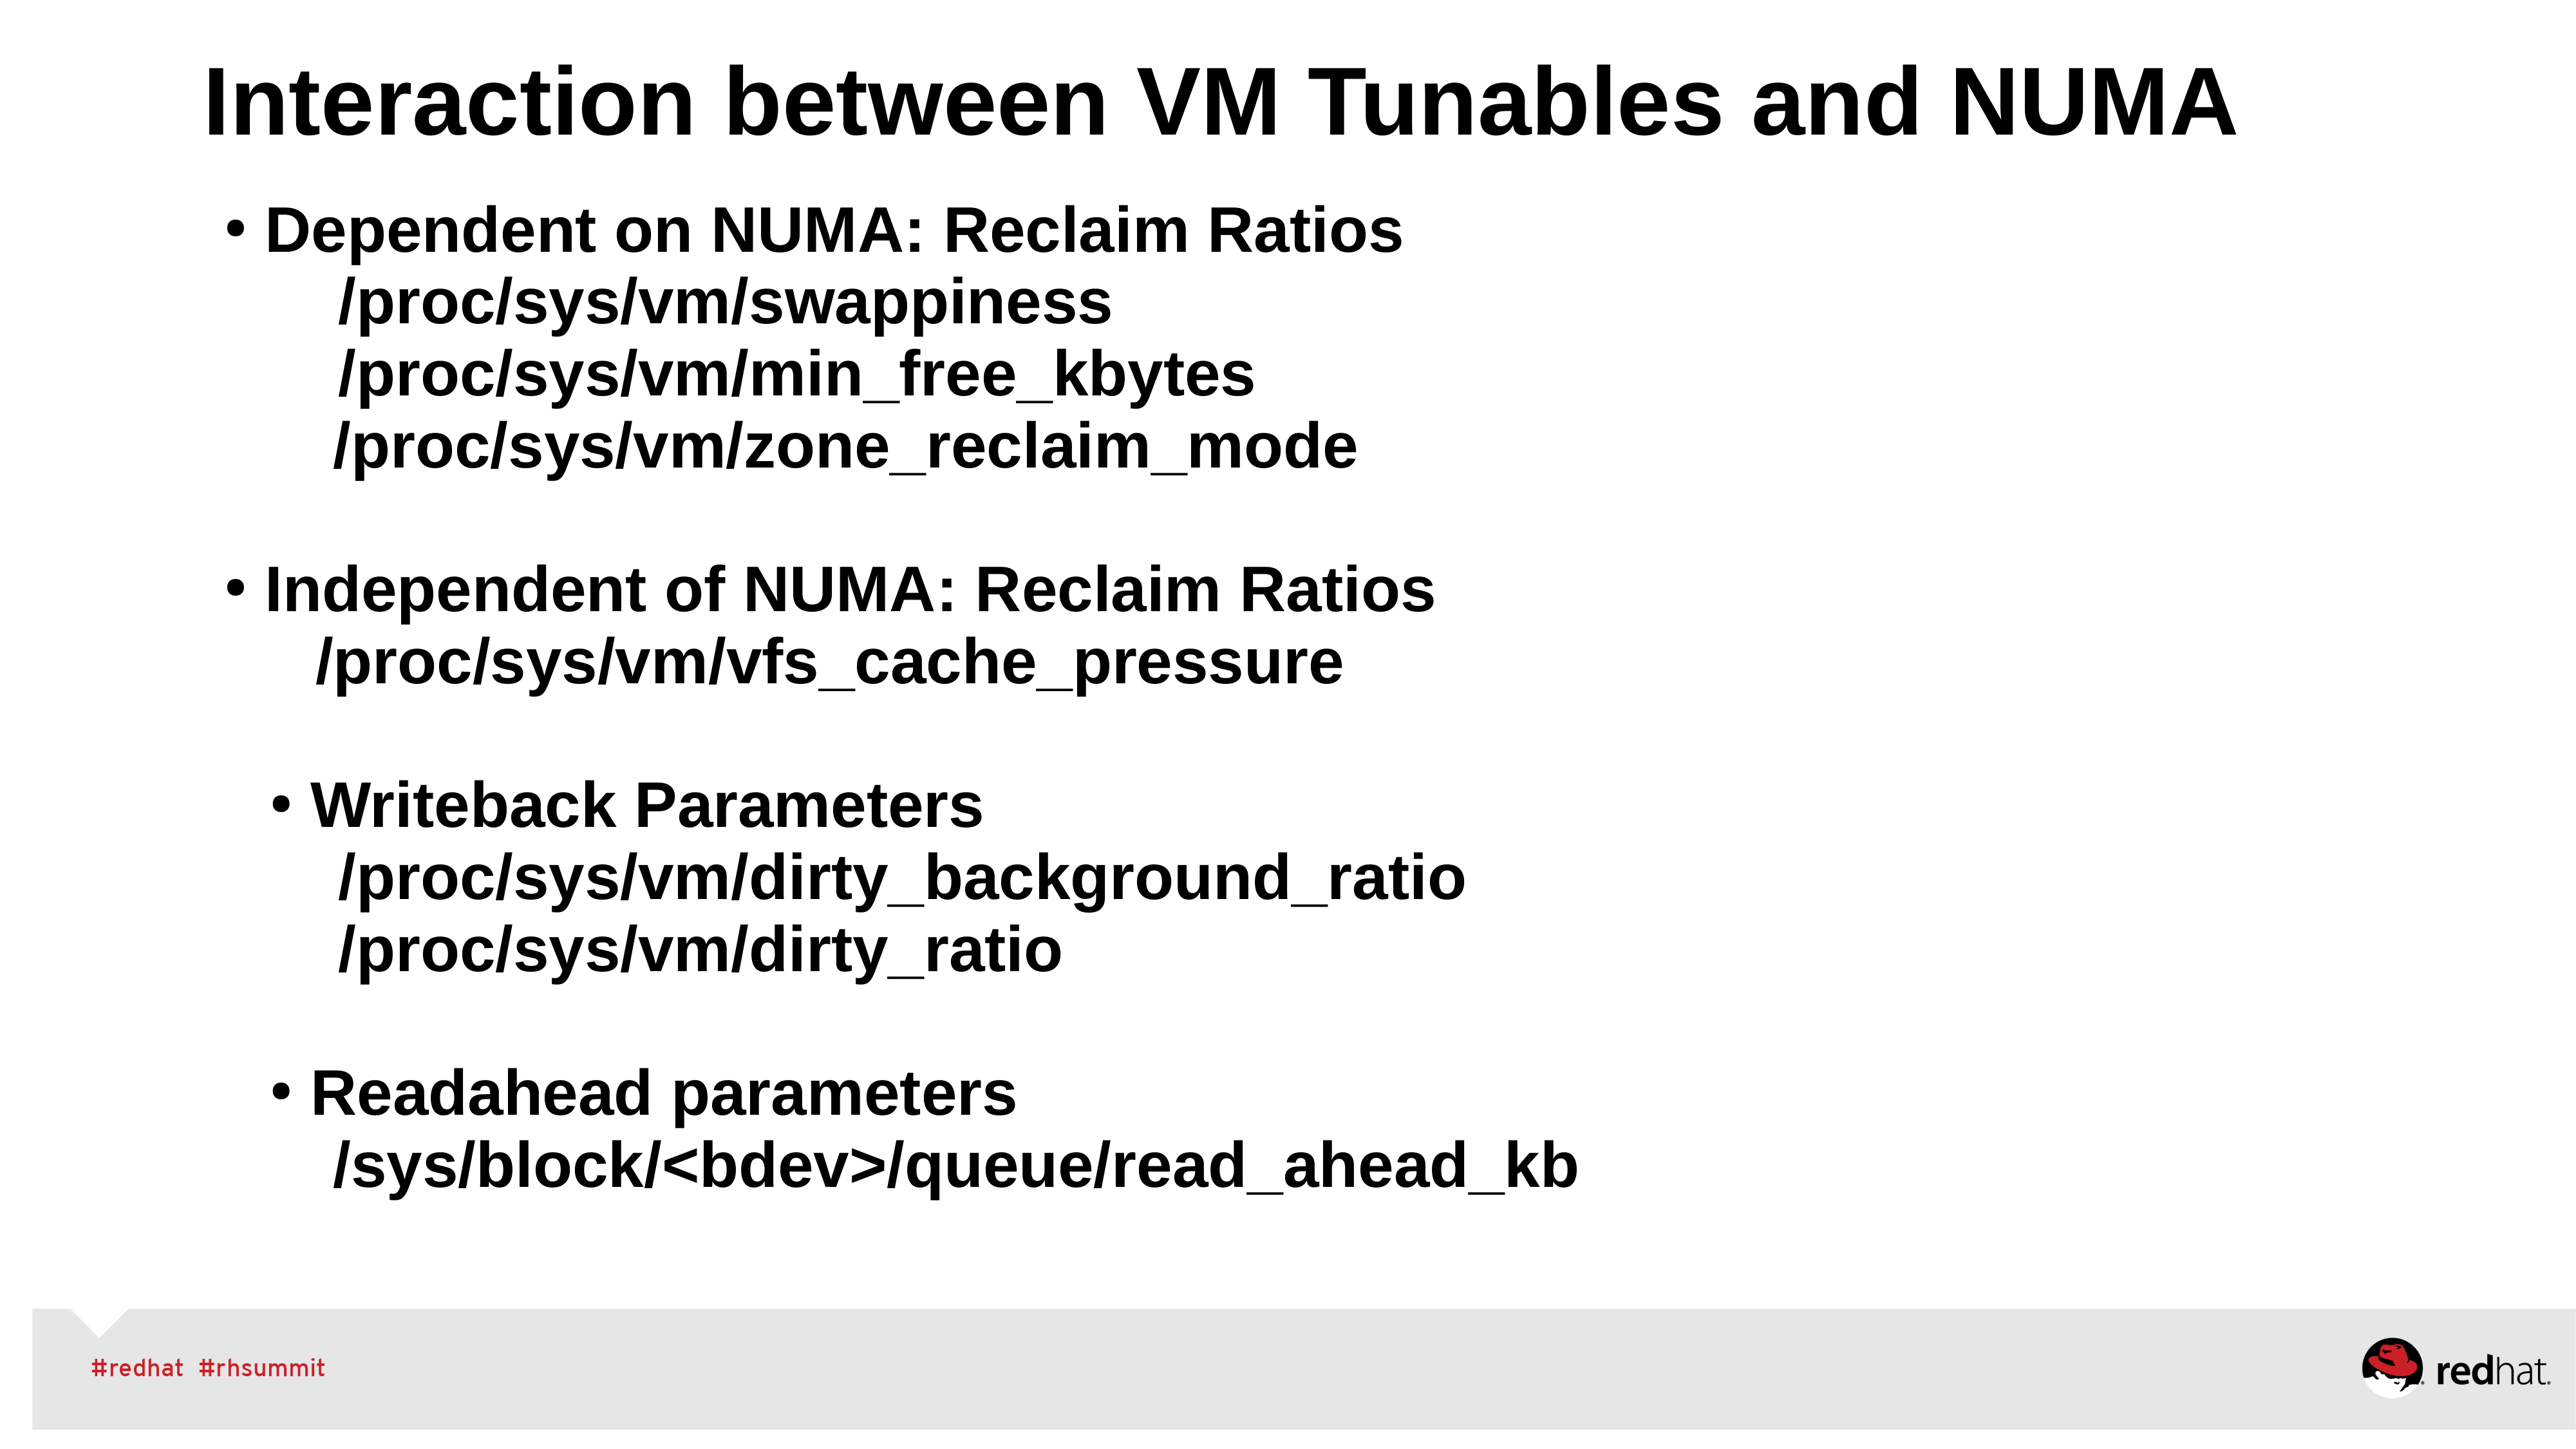

# Interaction between VM Tunables and NUMA
 Dependent on NUMA: Reclaim Ratios
/proc/sys/vm/swappiness
/proc/sys/vm/min_free_kbytes
 /proc/sys/vm/zone_reclaim_mode
 Independent of NUMA: Reclaim Ratios
/proc/sys/vm/vfs_cache_pressure
 Writeback Parameters
/proc/sys/vm/dirty_background_ratio
/proc/sys/vm/dirty_ratio
 Readahead parameters
 /sys/block/<bdev>/queue/read_ahead_kb